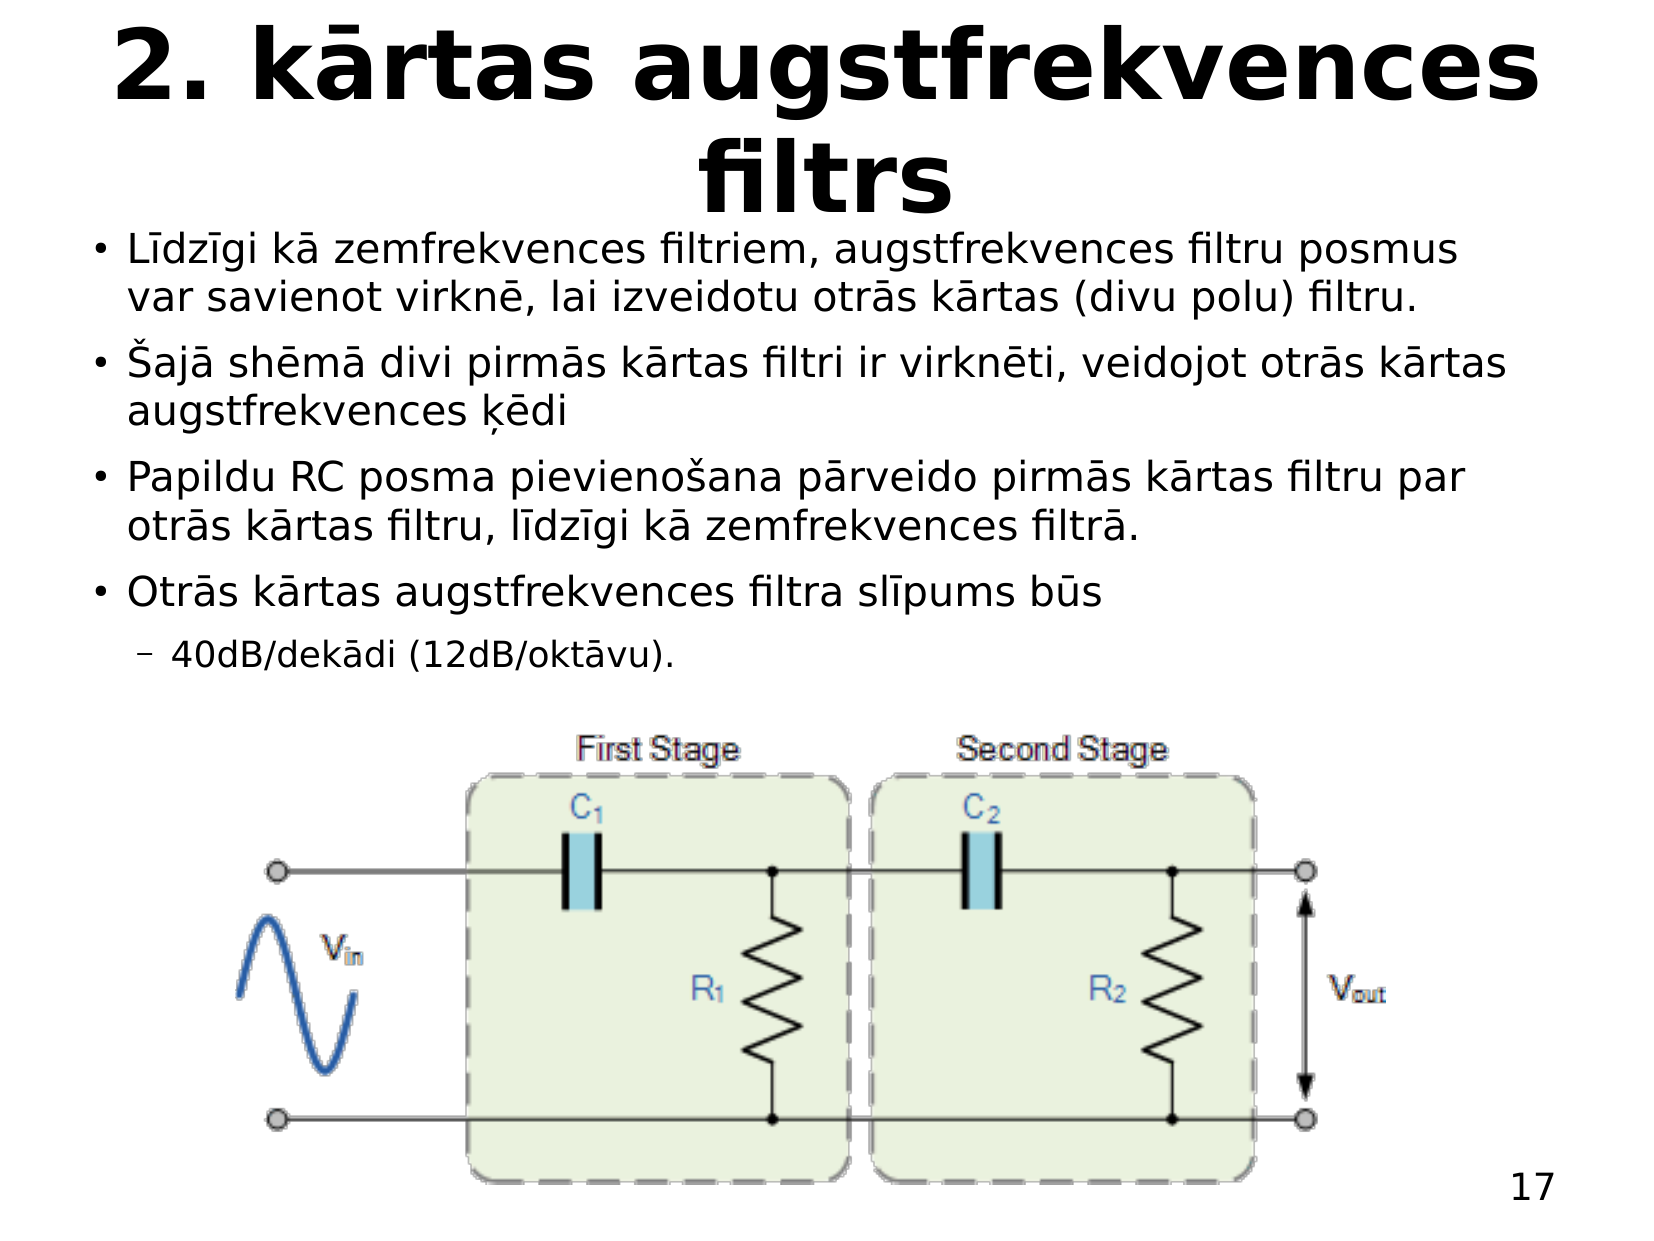

# 2. kārtas augstfrekvences filtrs
Līdzīgi kā zemfrekvences filtriem, augstfrekvences filtru posmus var savienot virknē, lai izveidotu otrās kārtas (divu polu) filtru.
Šajā shēmā divi pirmās kārtas filtri ir virknēti, veidojot otrās kārtas augstfrekvences ķēdi
Papildu RC posma pievienošana pārveido pirmās kārtas filtru par otrās kārtas filtru, līdzīgi kā zemfrekvences filtrā.
Otrās kārtas augstfrekvences filtra slīpums būs
40dB/dekādi (12dB/oktāvu).